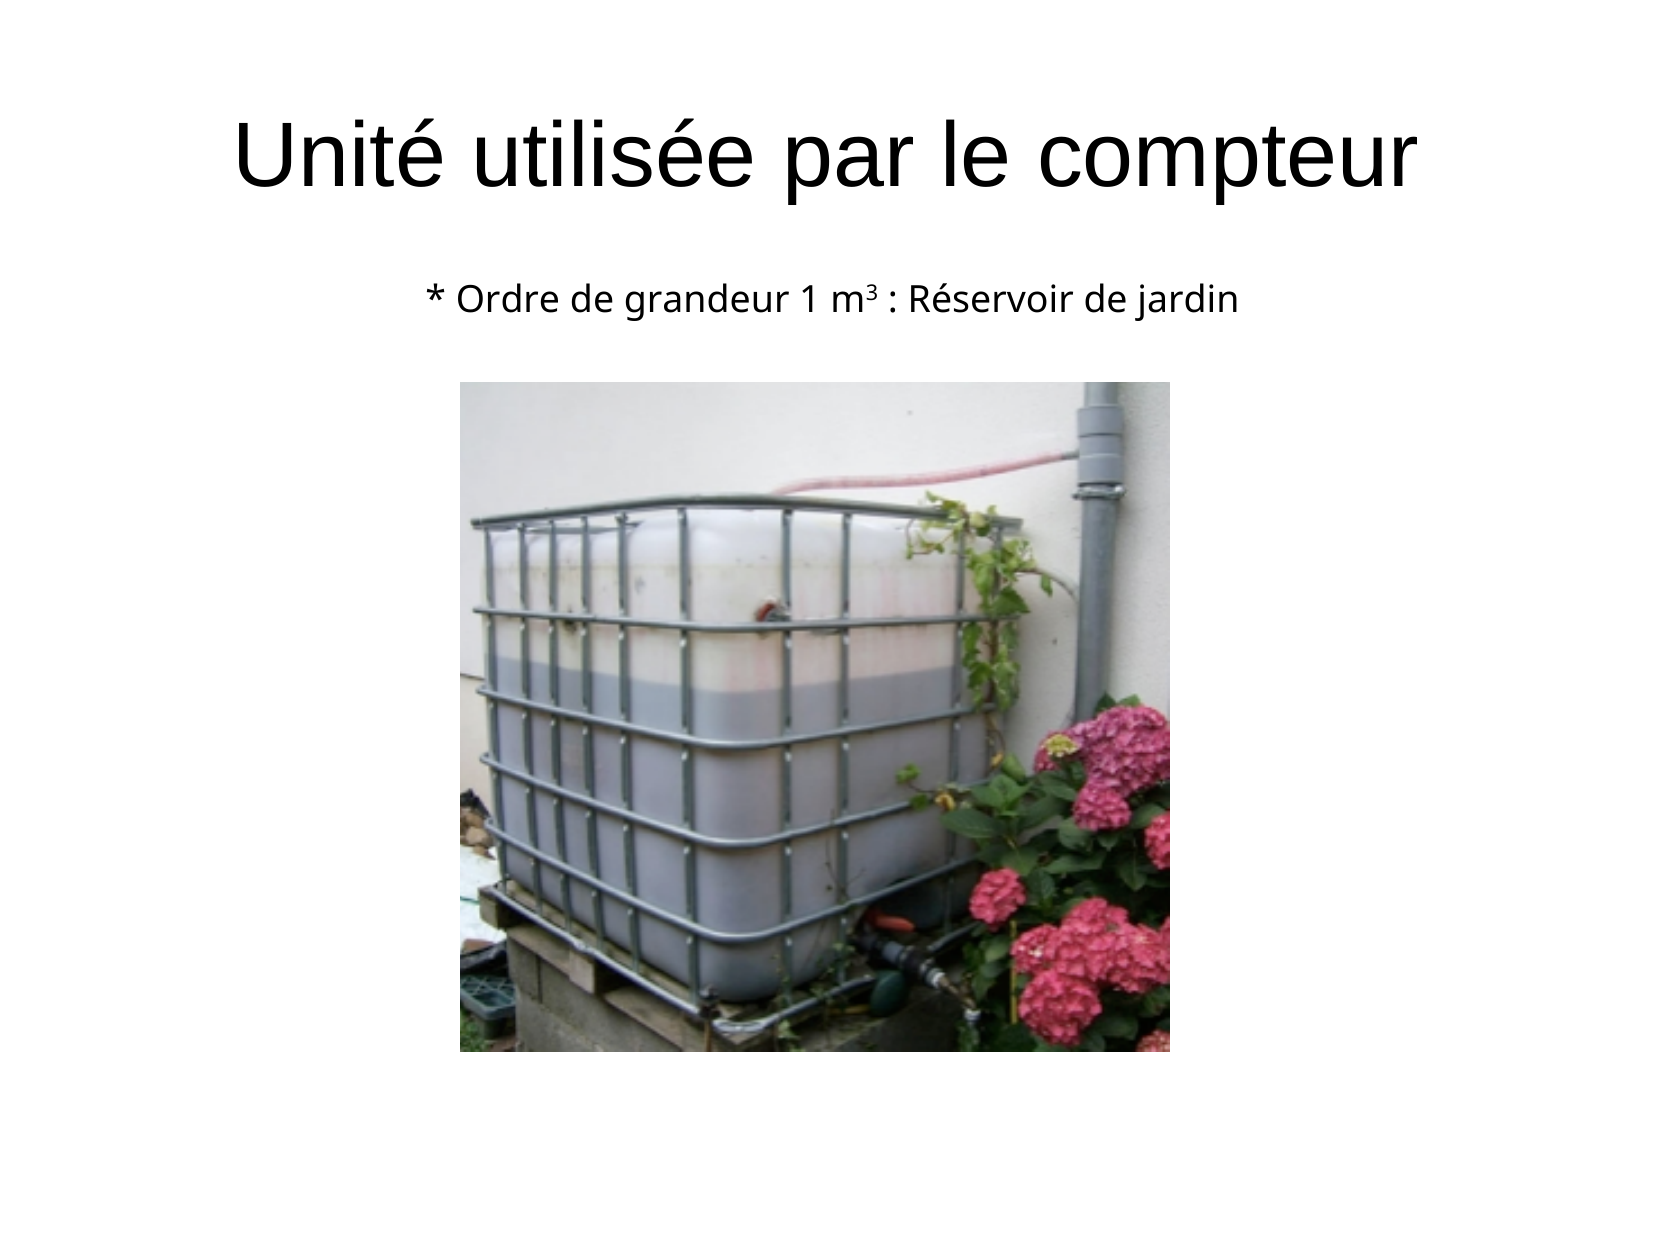

# Unité utilisée par le compteur
* Ordre de grandeur 1 m3 : Réservoir de jardin